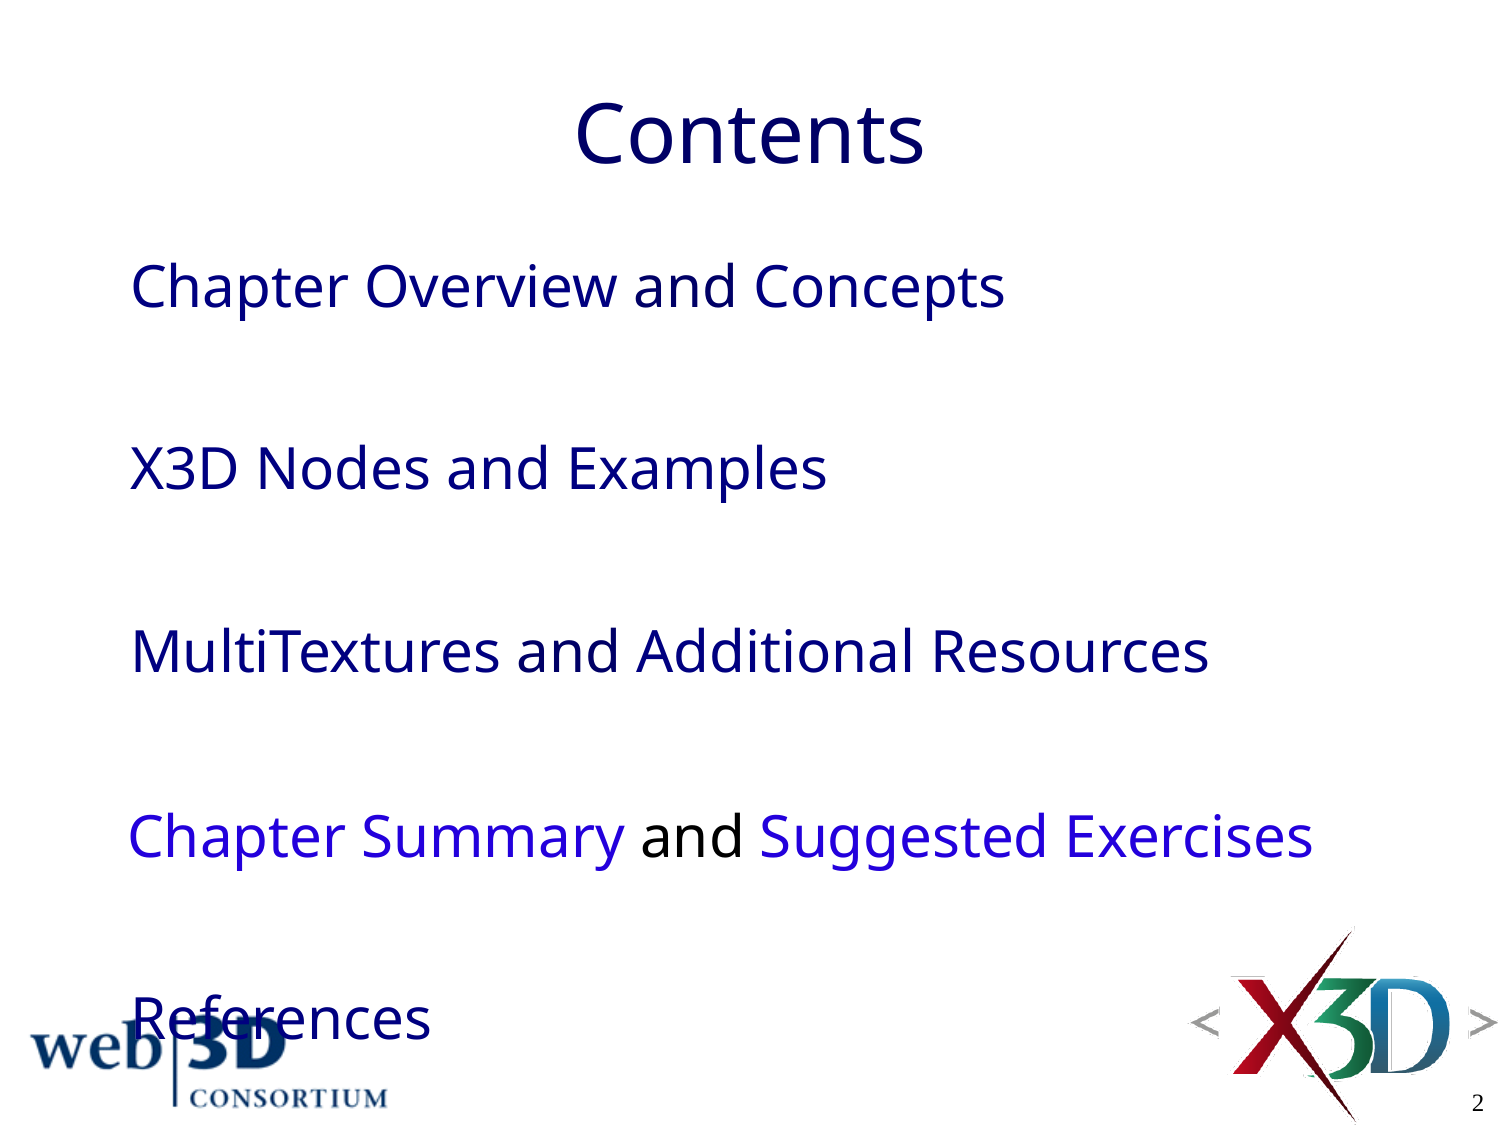

# Contents
Chapter Overview and Concepts
X3D Nodes and Examples
MultiTextures and Additional Resources
Chapter Summary and Suggested Exercises
References